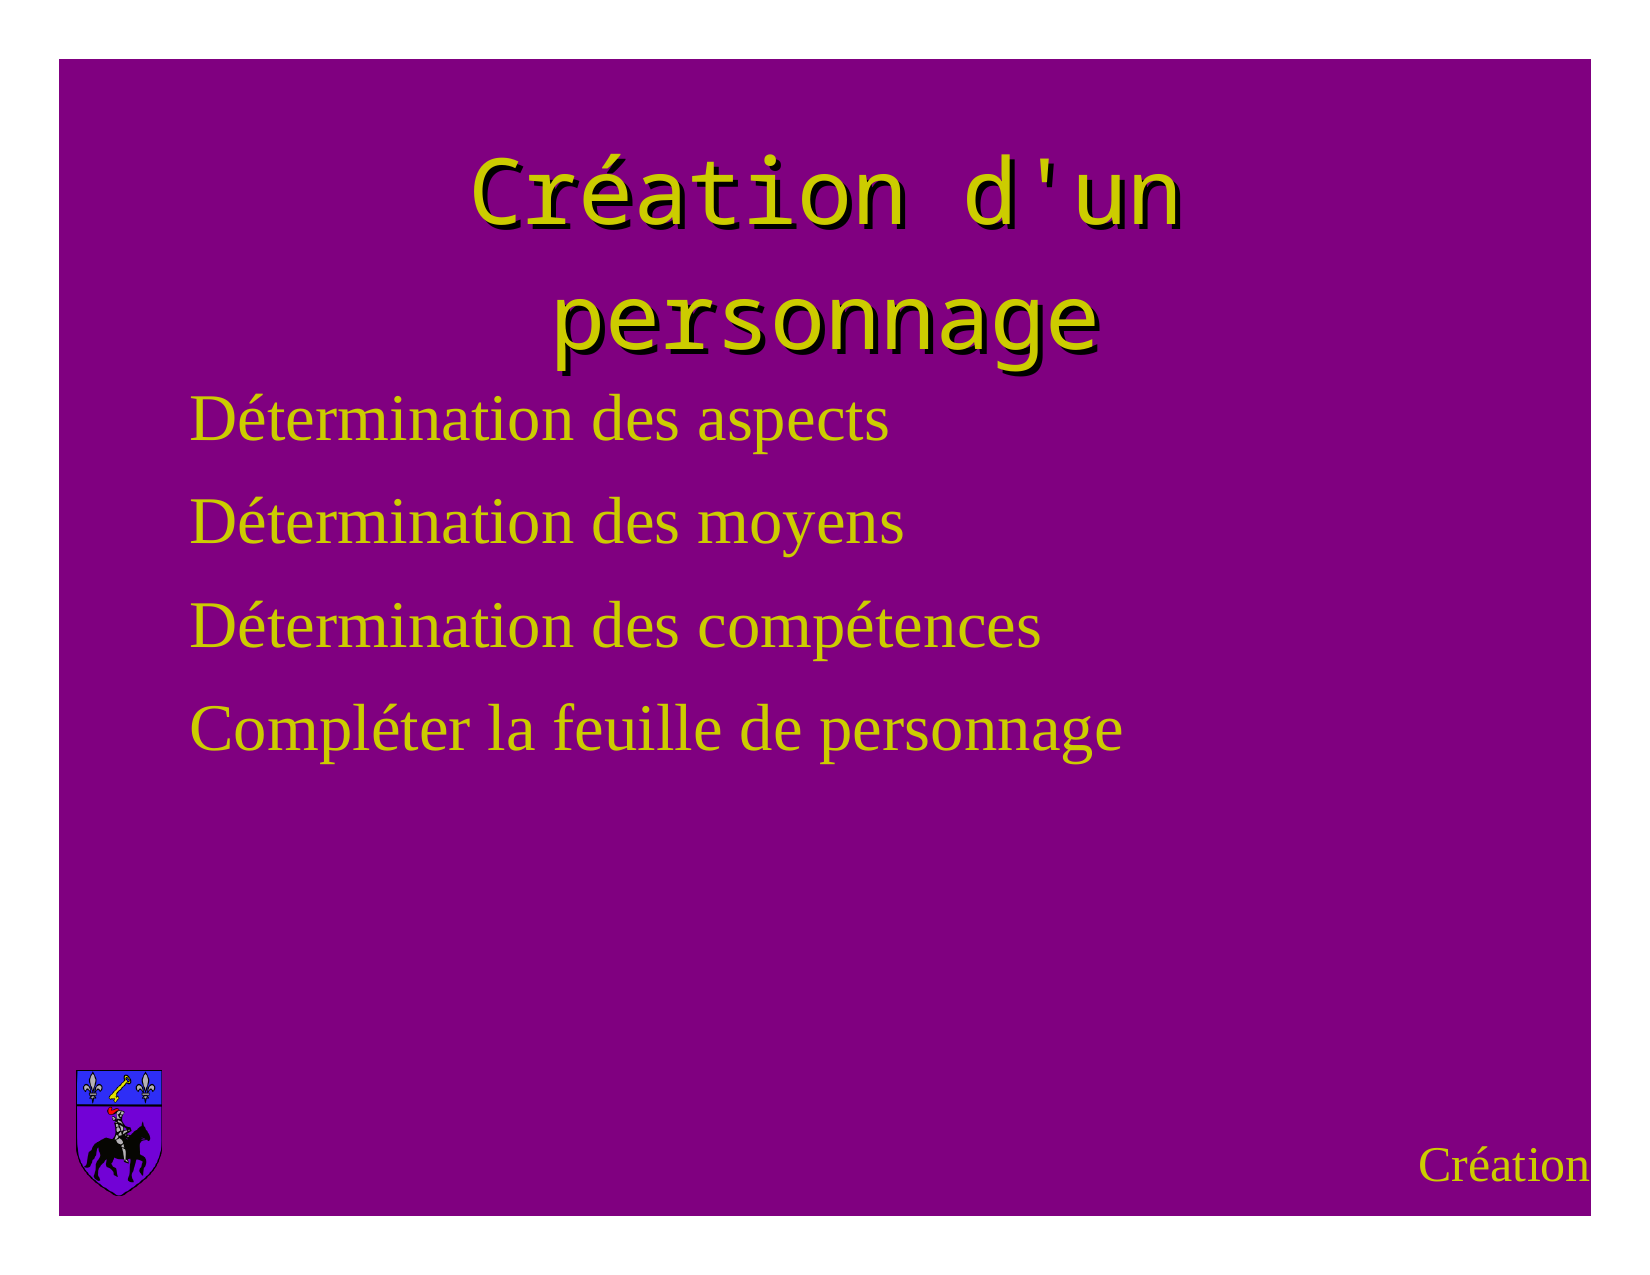

# Création d'un personnage
Détermination des aspects
Détermination des moyens
Détermination des compétences
Compléter la feuille de personnage
Création